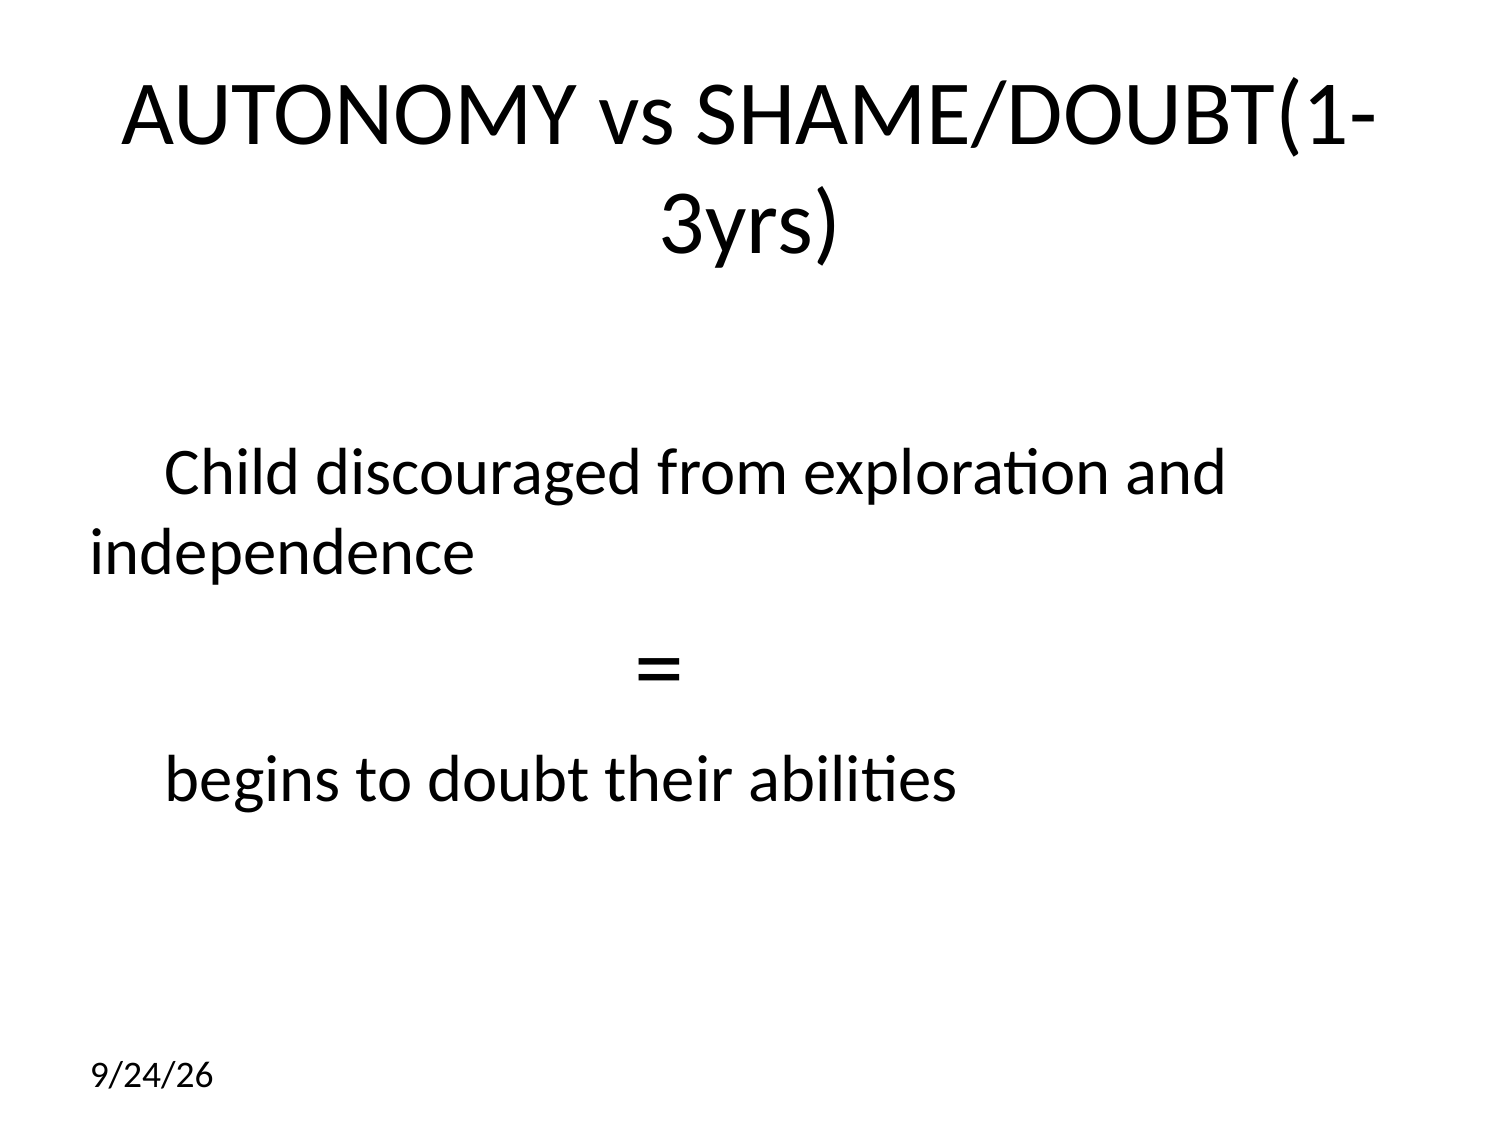

# AUTONOMY vs SHAME/DOUBT(1-3yrs)
	Child discouraged from exploration and independence
=
	begins to doubt their abilities